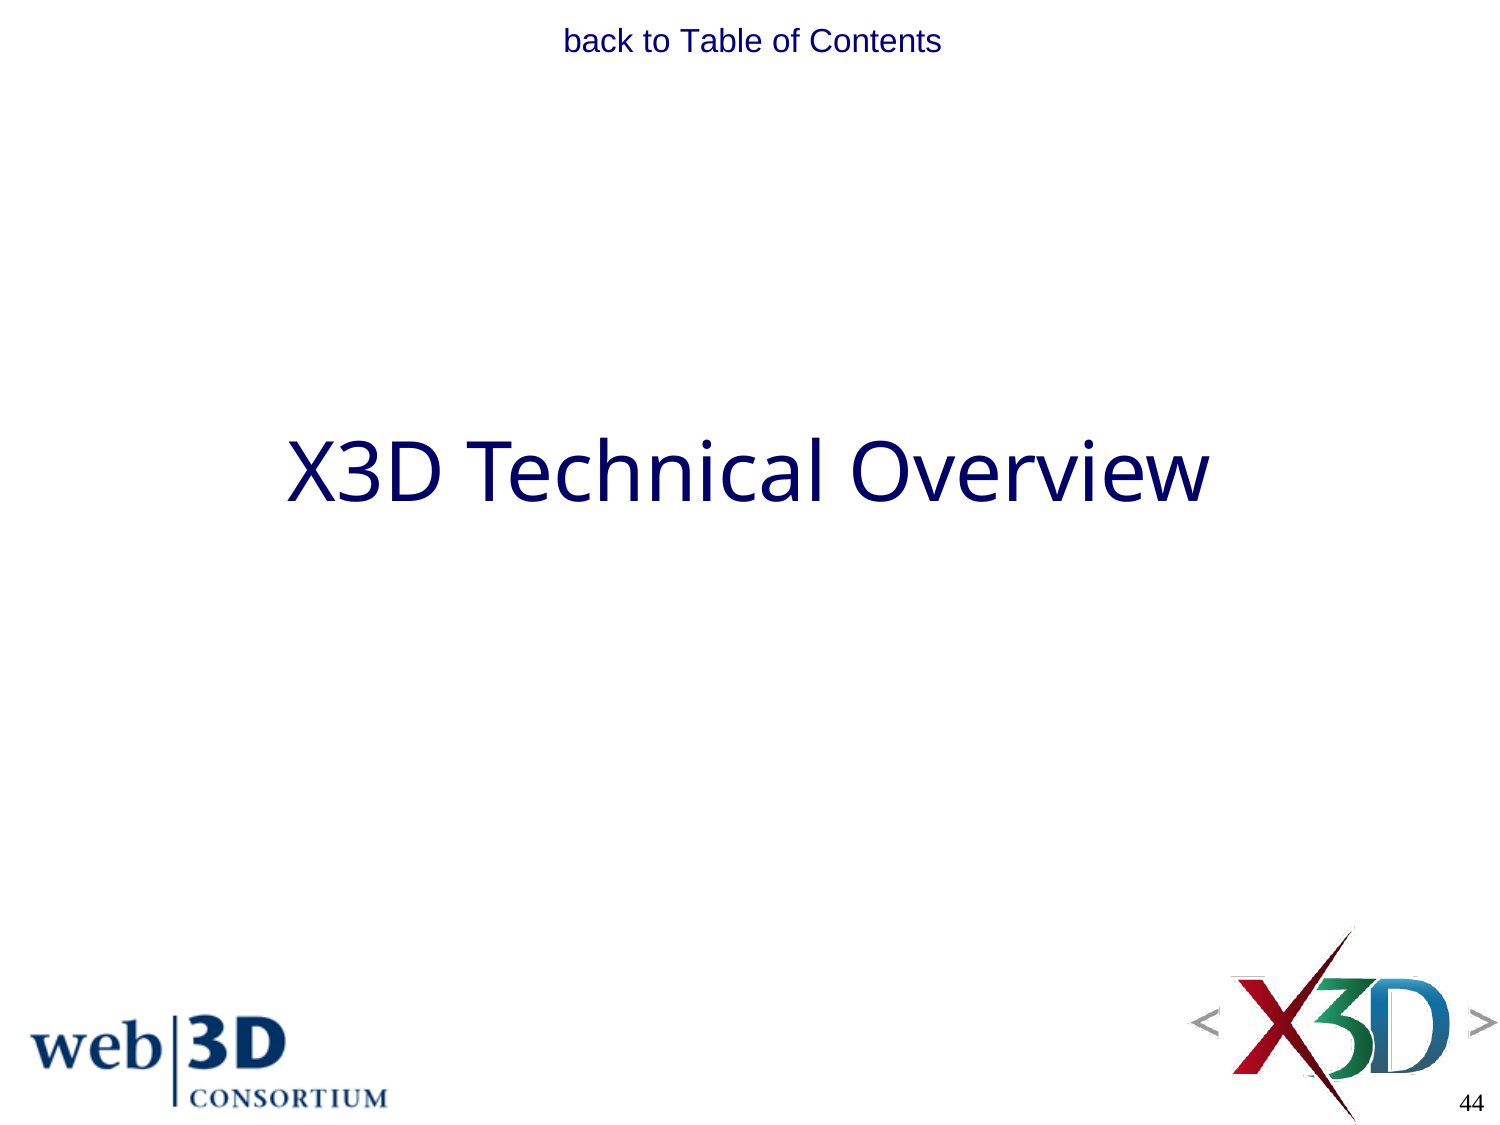

back to Table of Contents
# X3D Technical Overview